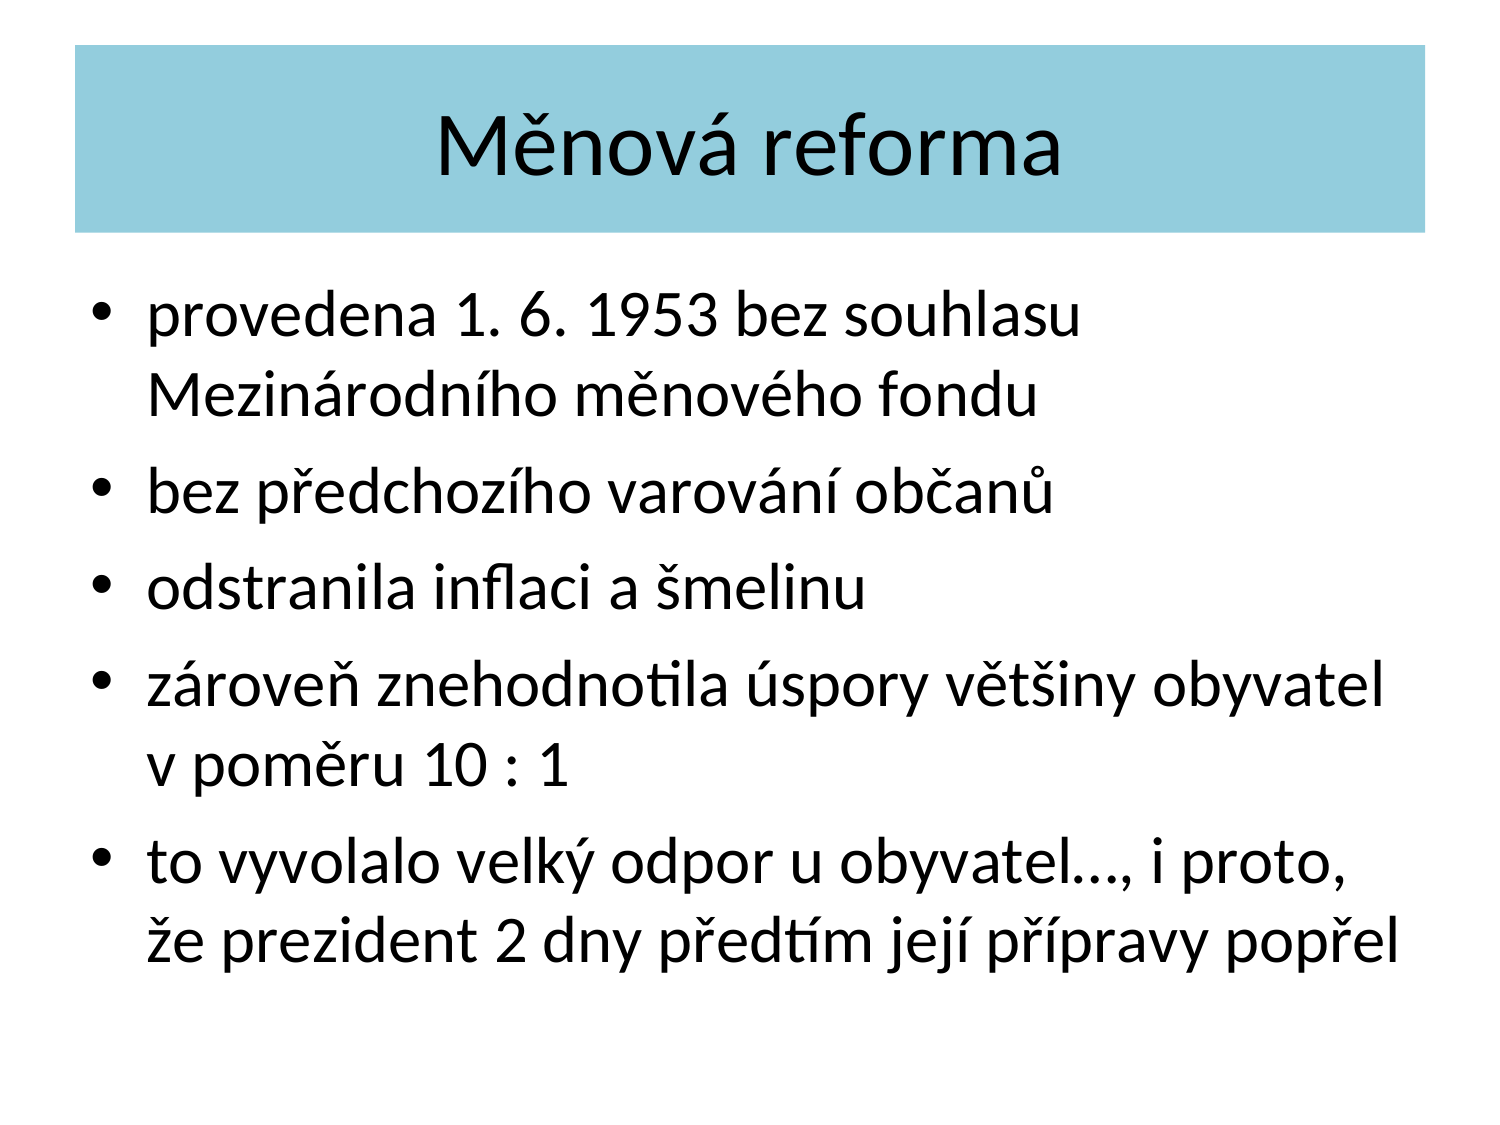

# Měnová reforma
provedena 1. 6. 1953 bez souhlasu Mezinárodního měnového fondu
bez předchozího varování občanů
odstranila inflaci a šmelinu
zároveň znehodnotila úspory většiny obyvatel v poměru 10 : 1
to vyvolalo velký odpor u obyvatel…, i proto, že prezident 2 dny předtím její přípravy popřel